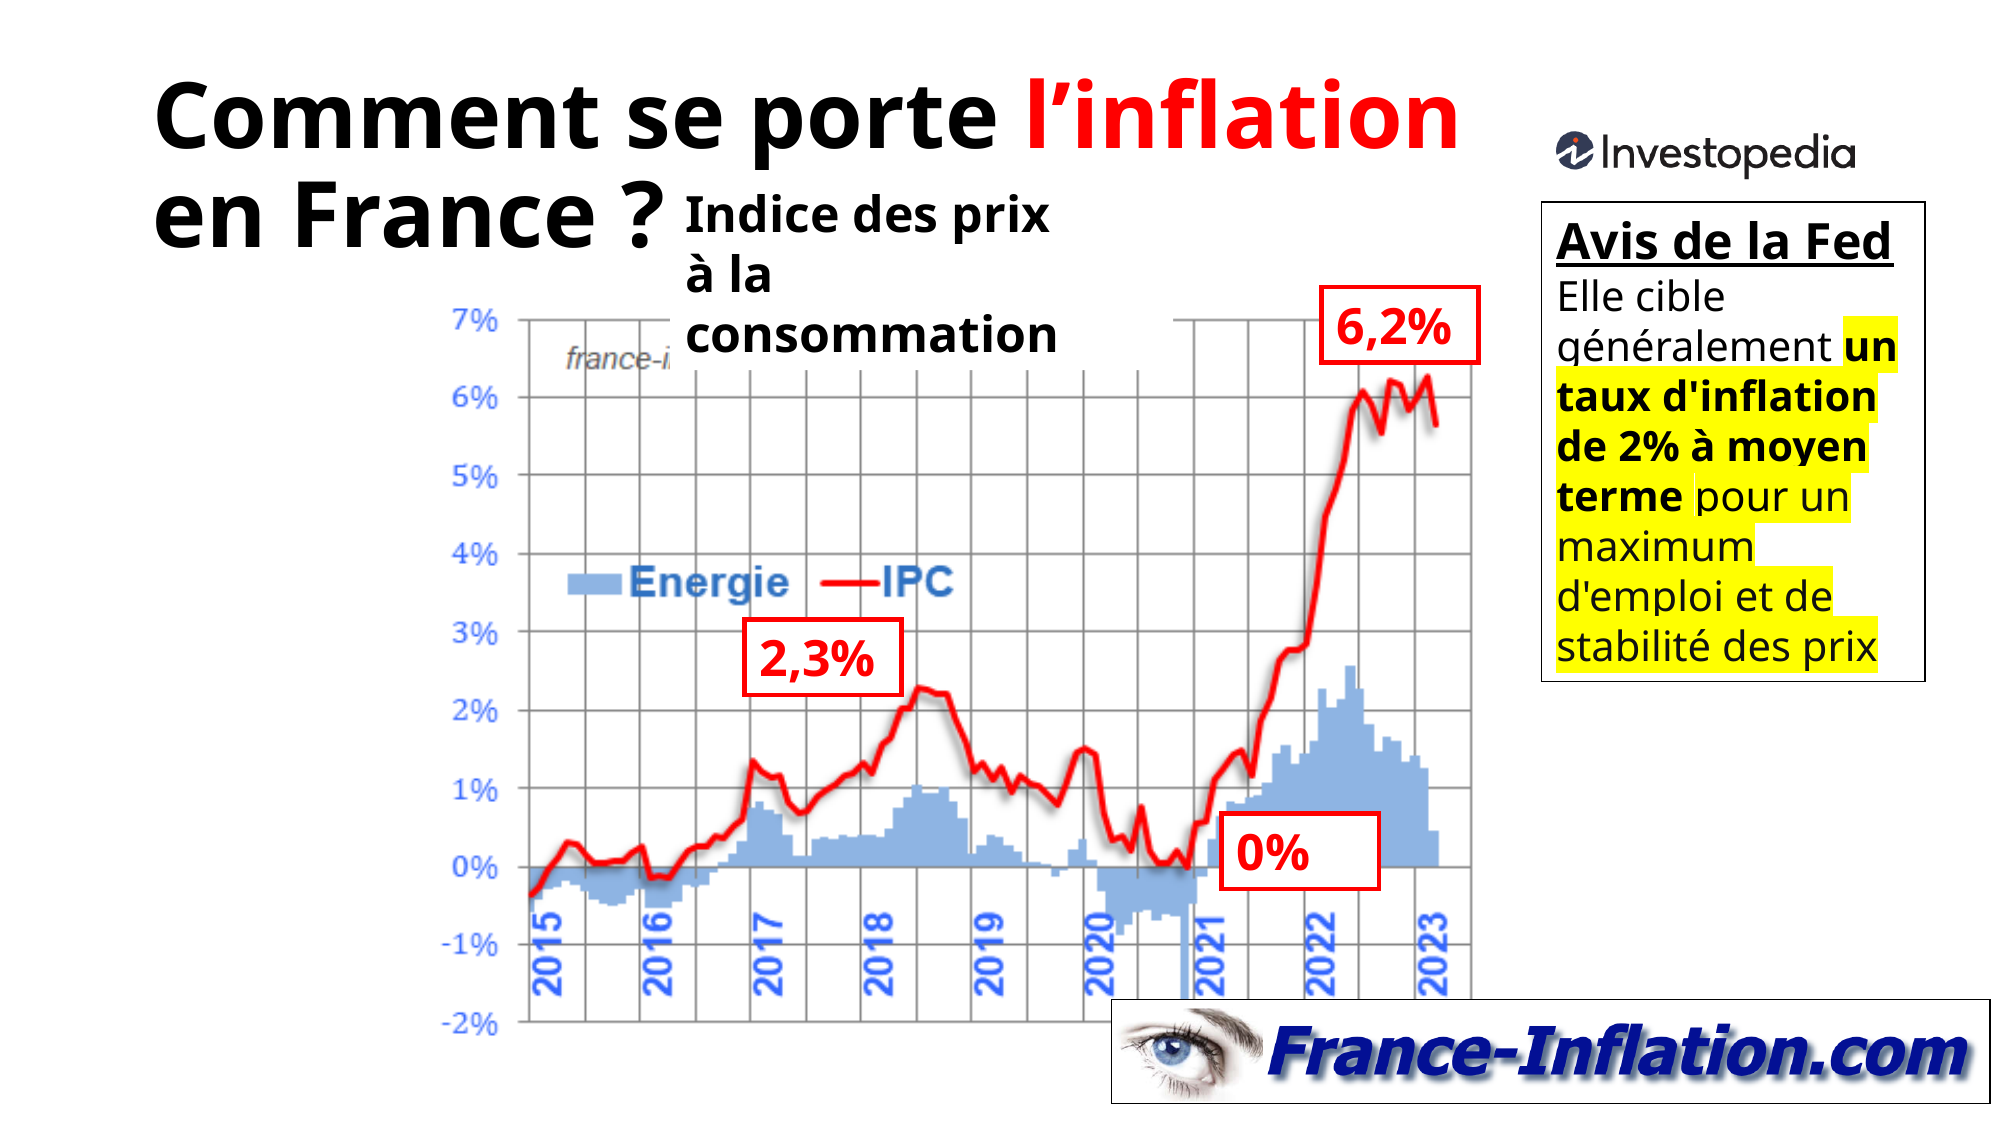

# Comment se porte l’inflation en France ?
Indice des prix
à la consommation
Avis de la Fed Elle cible généralement un taux d'inflation de 2% à moyen terme pour un maximum d'emploi et de stabilité des prix
6,2%
2,3%
0%